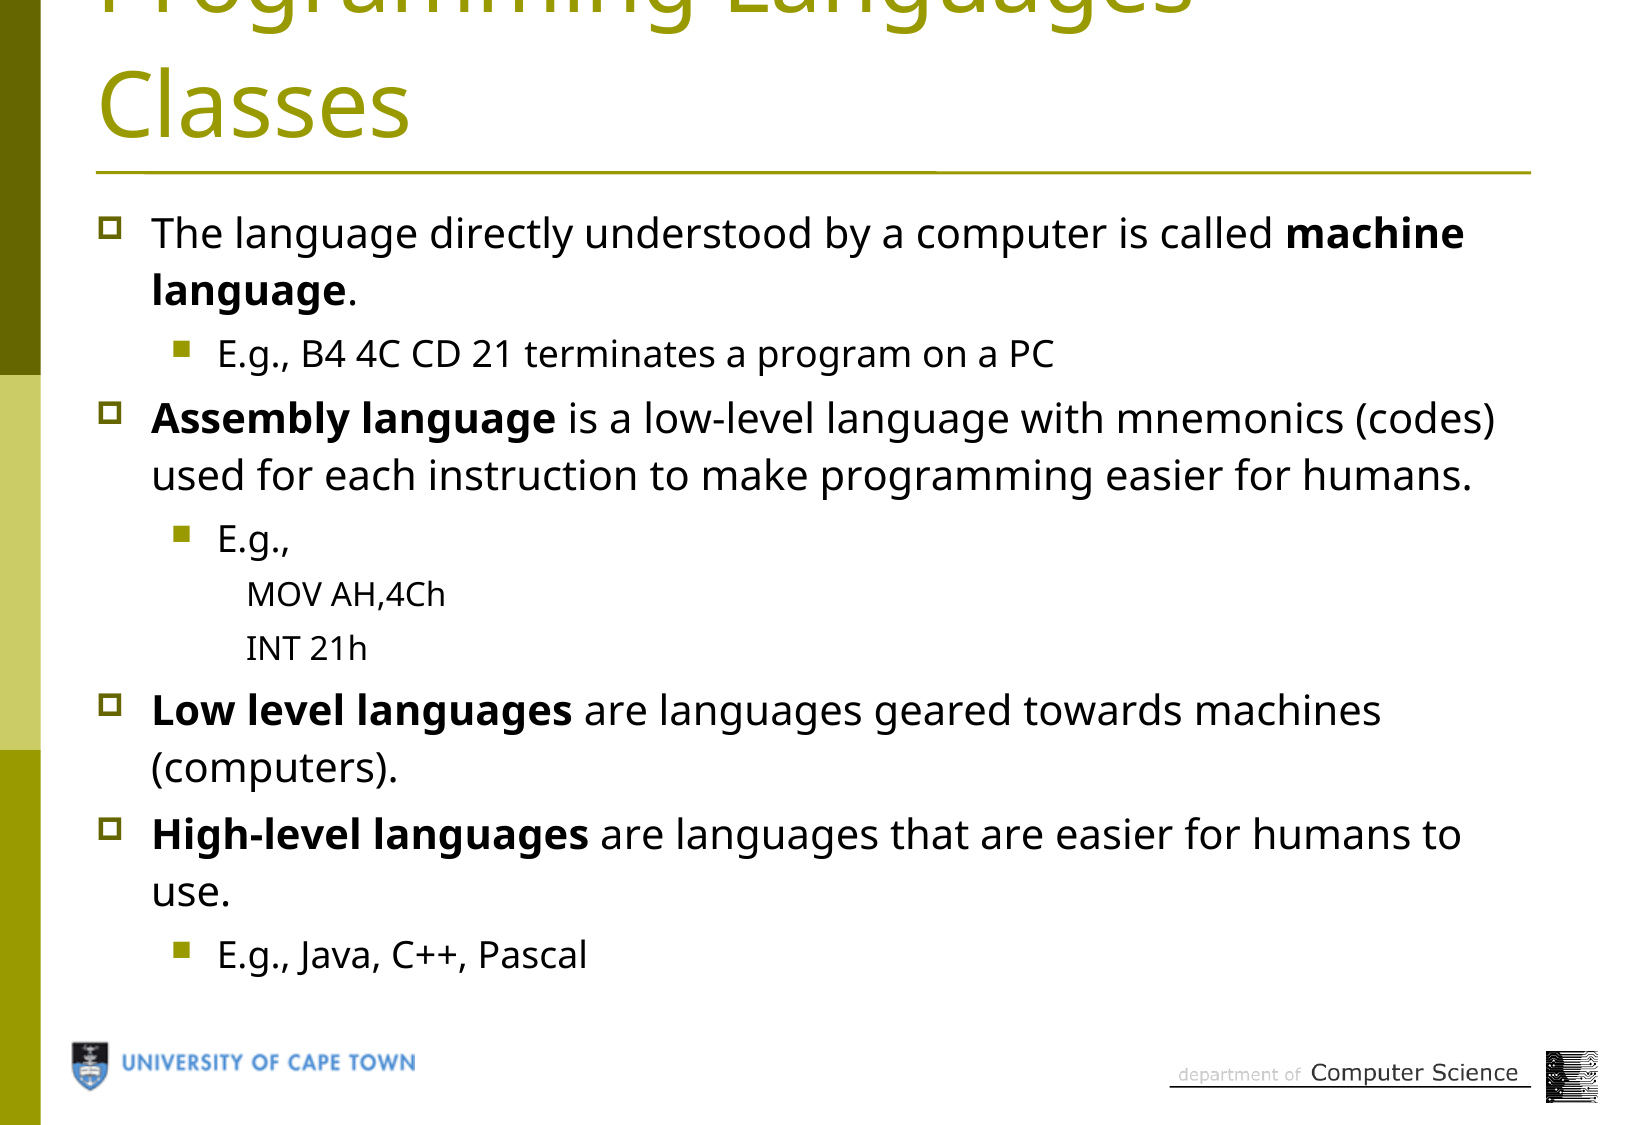

# Programming Languages Classes
The language directly understood by a computer is called machine language.
E.g., B4 4C CD 21 terminates a program on a PC
Assembly language is a low-level language with mnemonics (codes) used for each instruction to make programming easier for humans.
E.g.,
MOV AH,4Ch
INT 21h
Low level languages are languages geared towards machines (computers).
High-level languages are languages that are easier for humans to use.
E.g., Java, C++, Pascal